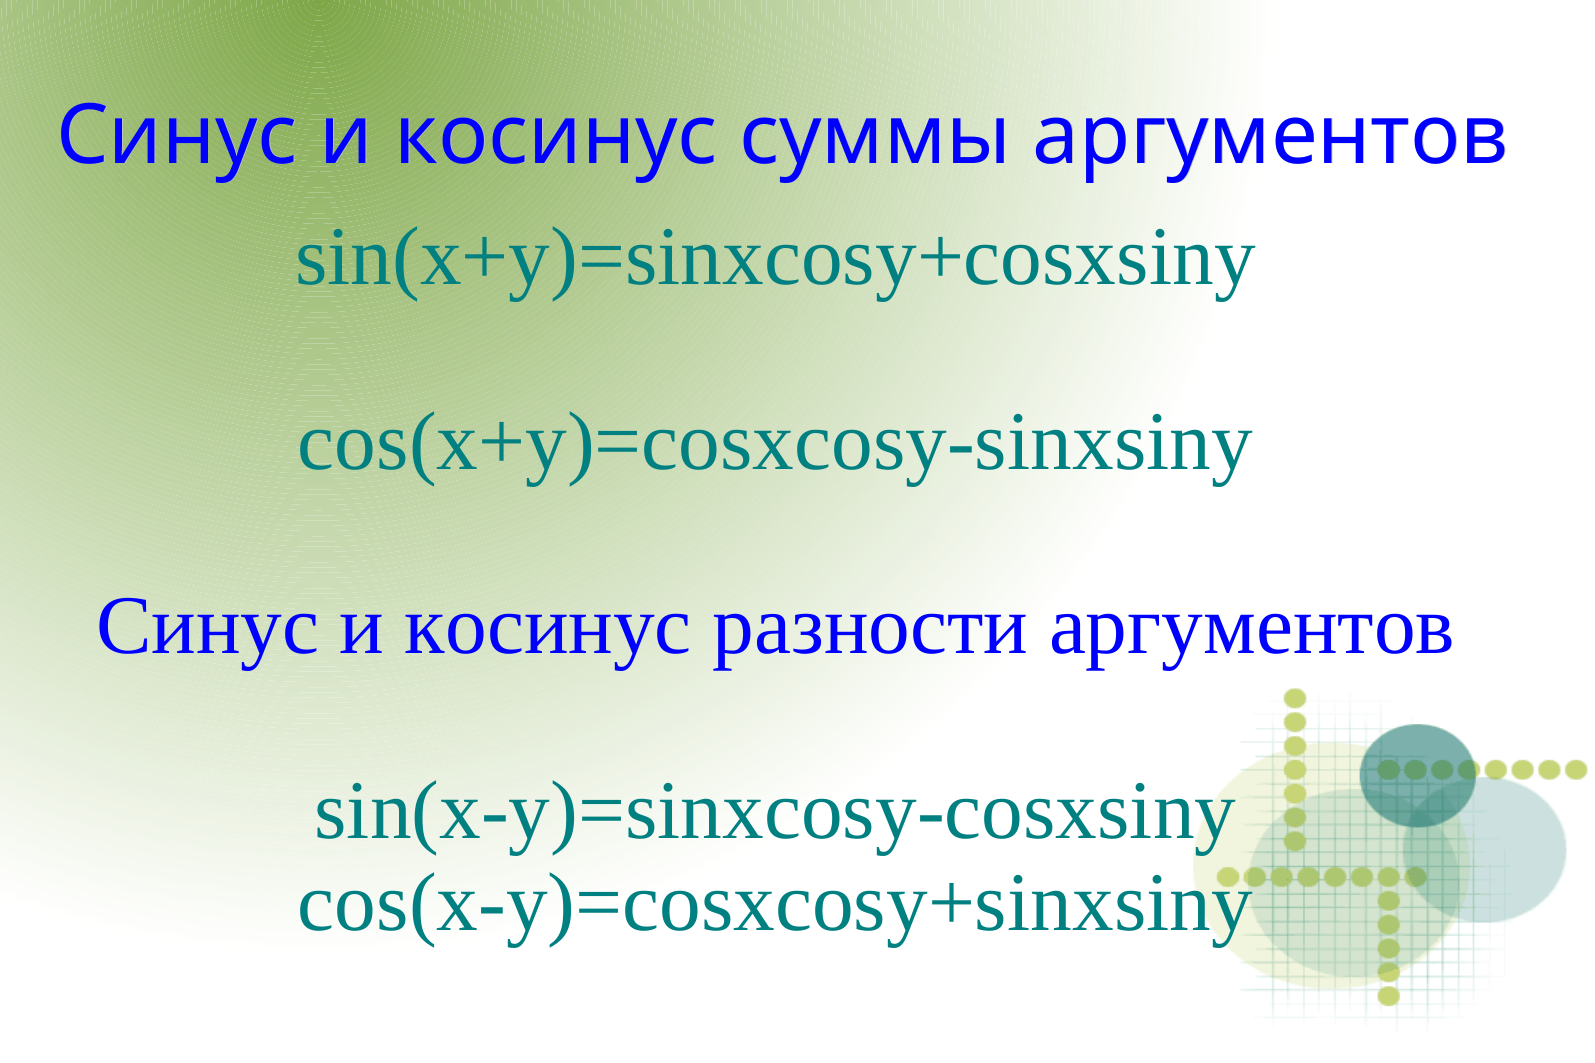

# Синус и косинус суммы аргументов
sin(x+y)=sinxcosy+cosxsiny
cos(x+y)=cosxcosy-sinxsiny
Синус и косинус разности аргументов
sin(x-y)=sinxcosy-cosxsiny
cos(x-y)=cosxcosy+sinxsiny